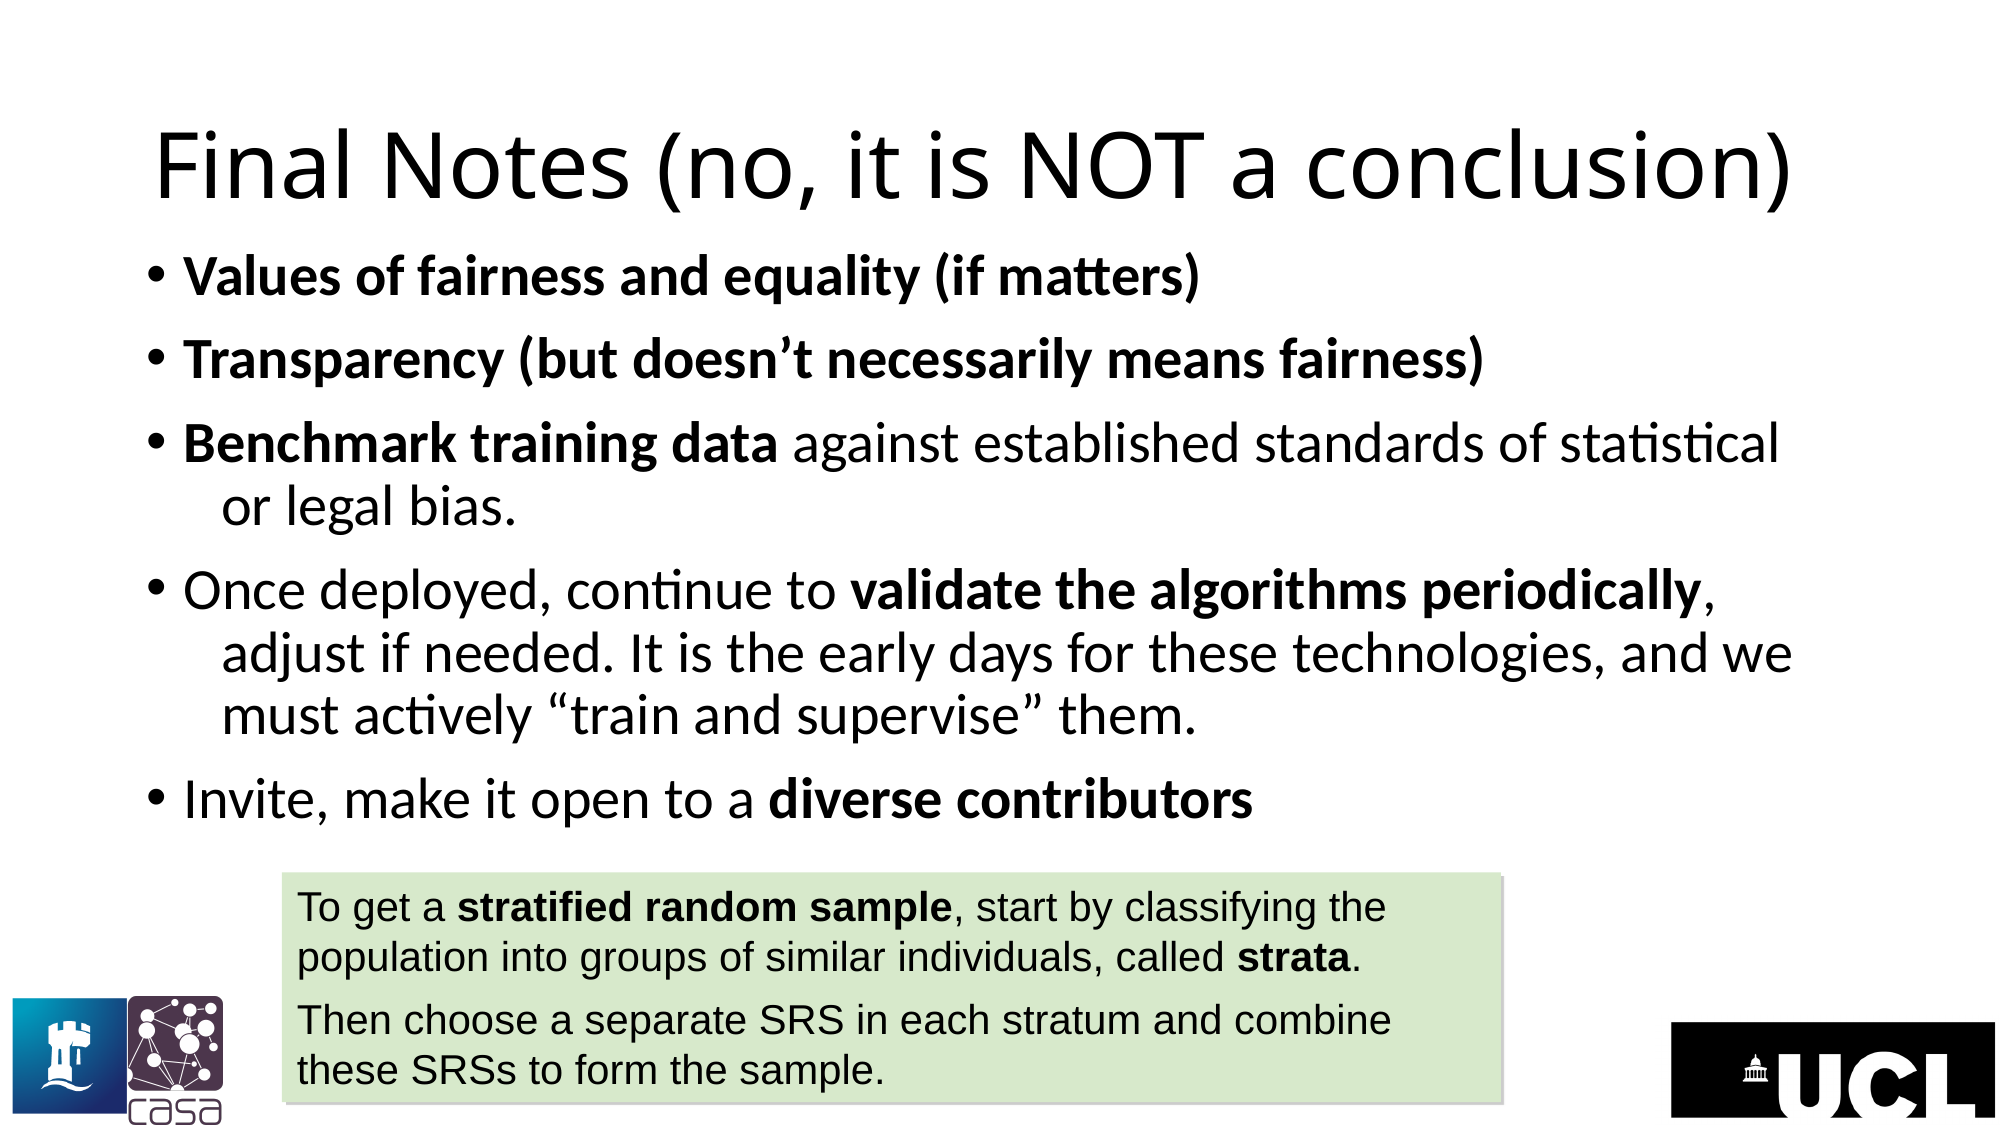

# Final Notes (no, it is NOT a conclusion)
Values of fairness and equality (if matters)
Transparency (but doesn’t necessarily means fairness)
Benchmark training data against established standards of statistical or legal bias.
Once deployed, continue to validate the algorithms periodically, adjust if needed. It is the early days for these technologies, and we must actively “train and supervise” them.
Invite, make it open to a diverse contributors
To get a stratified random sample, start by classifying the population into groups of similar individuals, called strata.
Then choose a separate SRS in each stratum and combine these SRSs to form the sample.